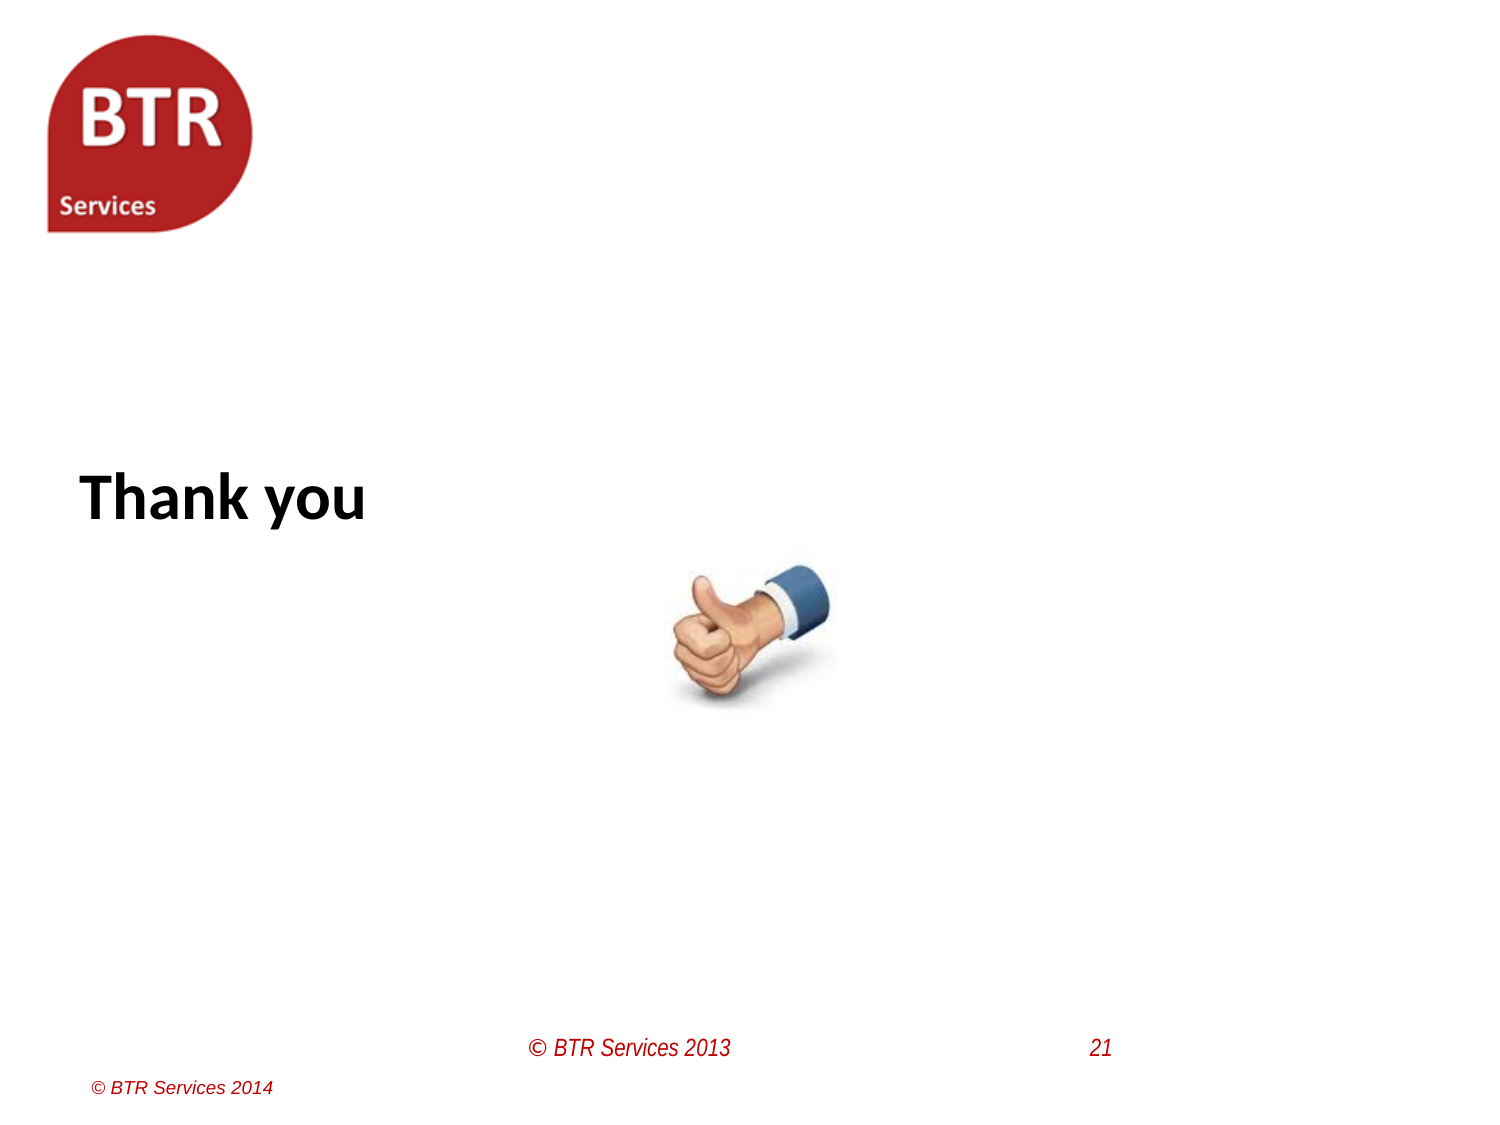

# Thank you
© BTR Services 2013